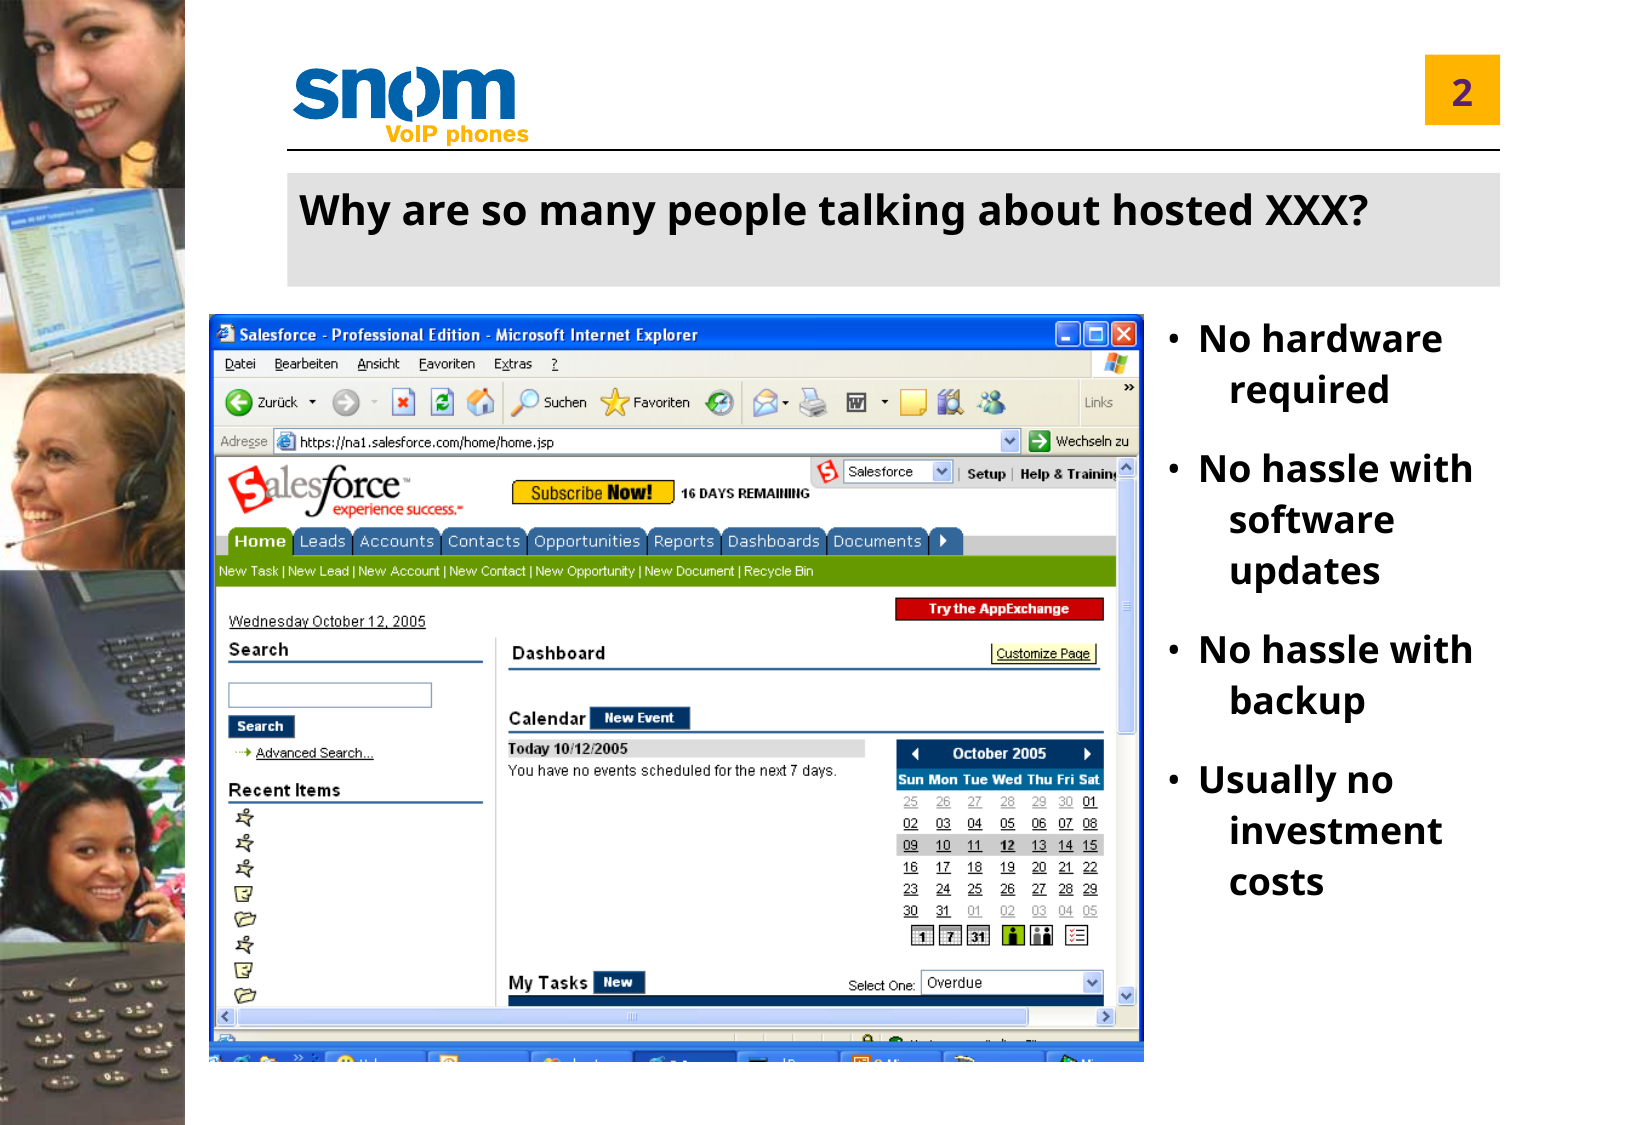

2
# Why are so many people talking about hosted XXX?
No hardware required
No hassle with software updates
No hassle with backup
Usually no investment costs